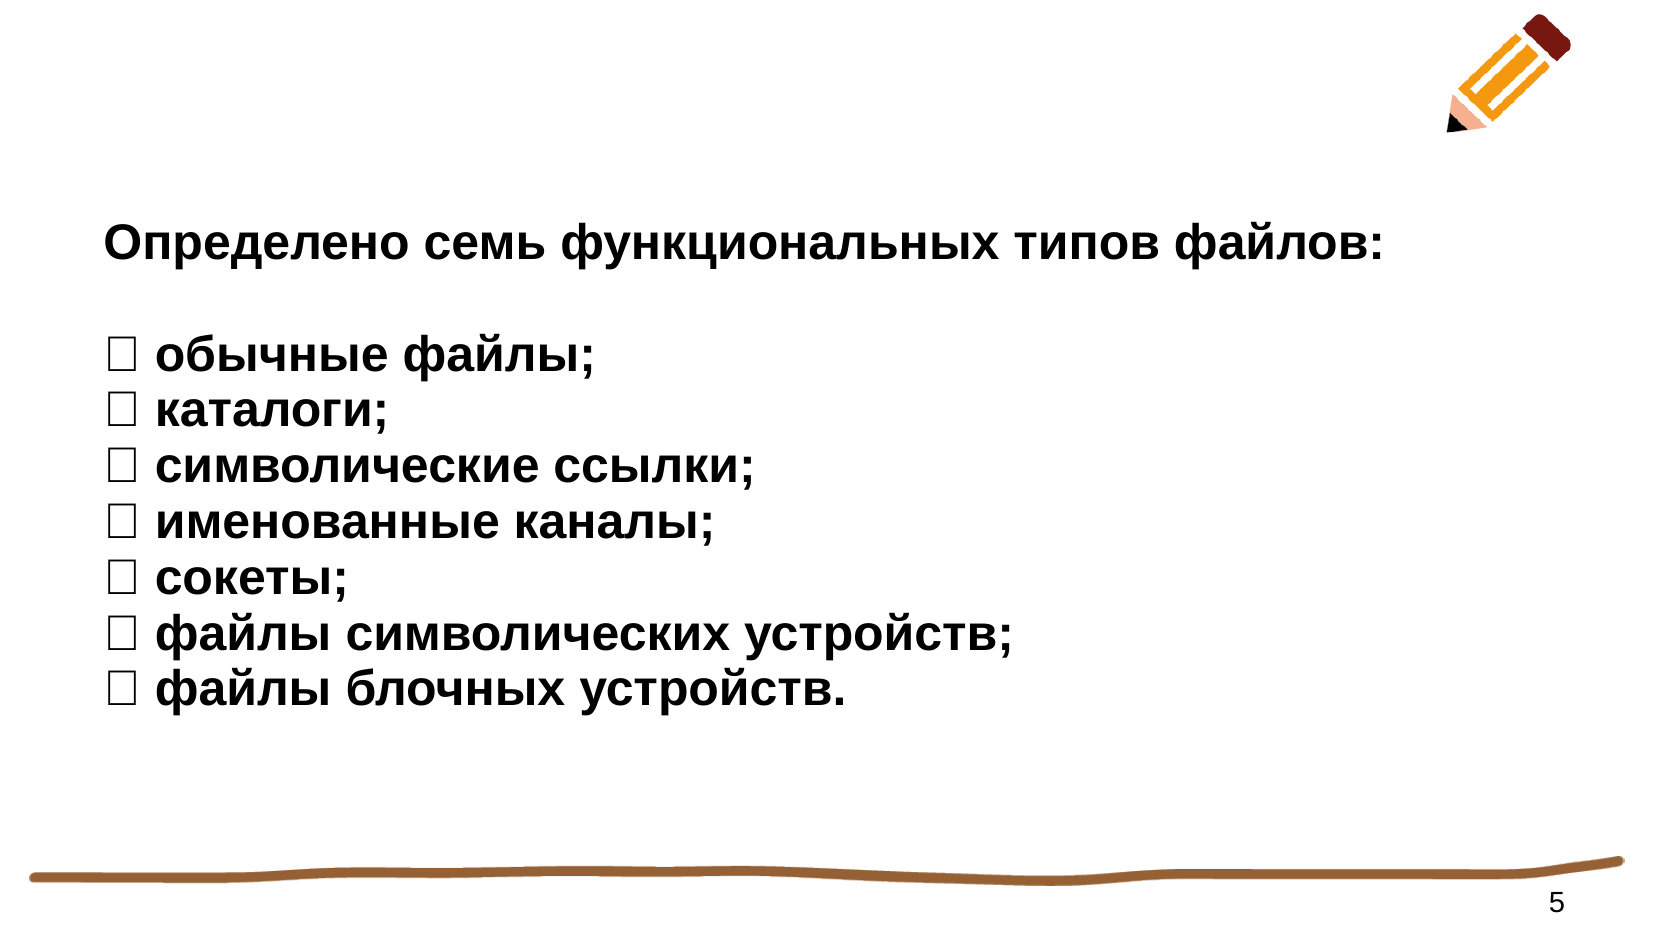

#
Определено семь функциональных типов файлов:
 обычные файлы;
 каталоги;
 символические ссылки;
 именованные каналы;
 сокеты;
 файлы символических устройств;
 файлы блочных устройств.
5